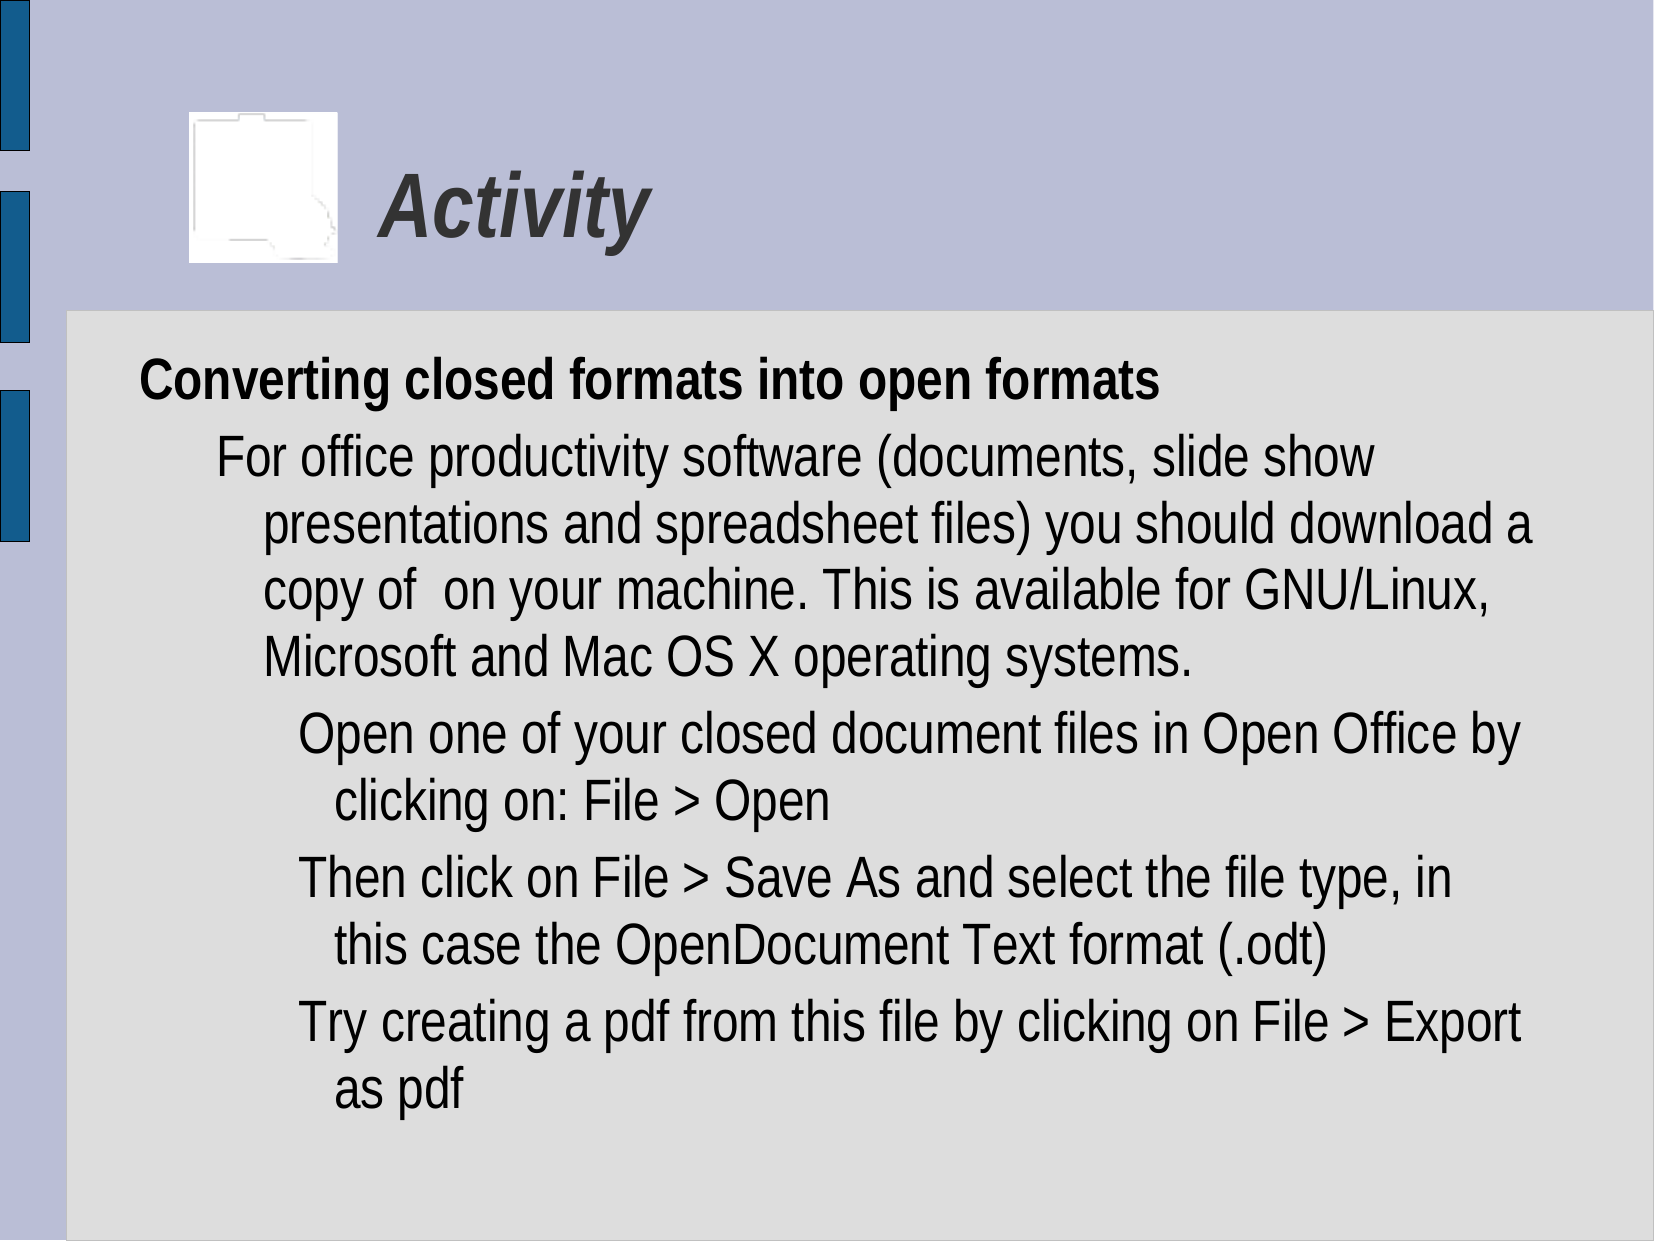

# Activity
Converting closed formats into open formats
For office productivity software (documents, slide show presentations and spreadsheet files) you should download a copy of on your machine. This is available for GNU/Linux, Microsoft and Mac OS X operating systems.
Open one of your closed document files in Open Office by clicking on: File > Open
Then click on File > Save As and select the file type, in this case the OpenDocument Text format (.odt)
Try creating a pdf from this file by clicking on File > Export as pdf